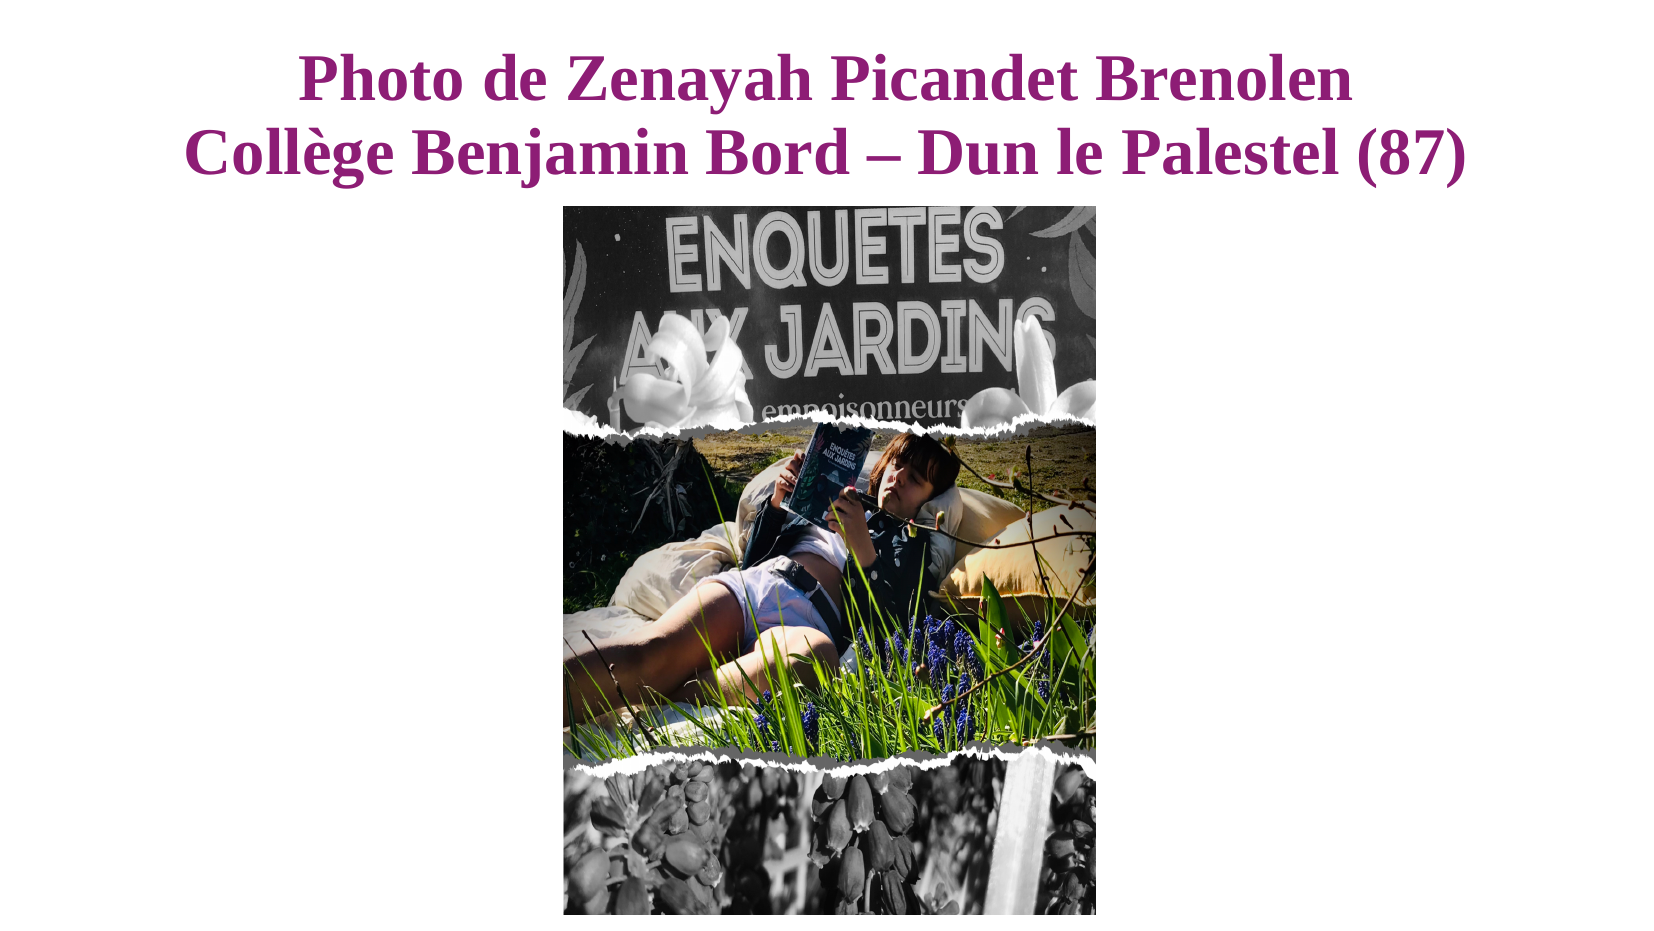

# Photo de Zenayah Picandet Brenolen Collège Benjamin Bord – Dun le Palestel (87)